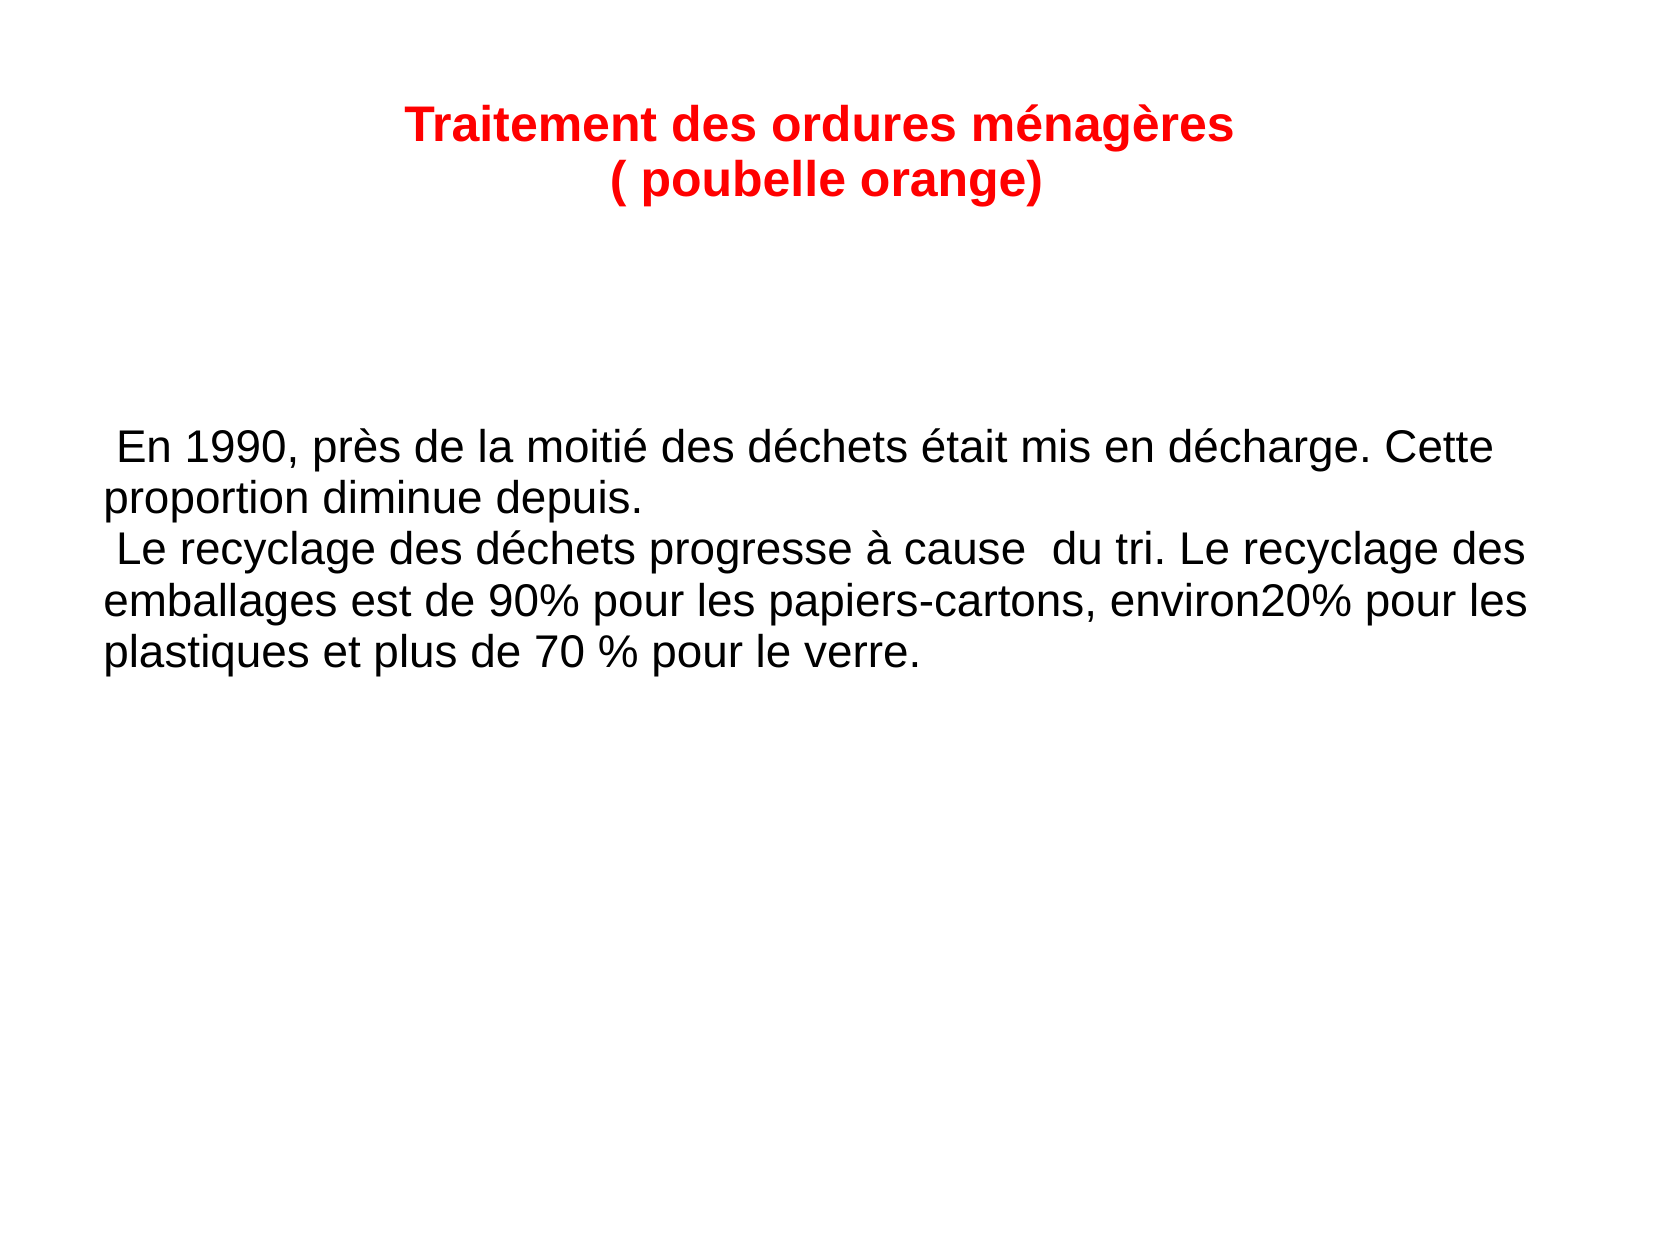

Traitement des ordures ménagères
( poubelle orange)
 En 1990, près de la moitié des déchets était mis en décharge. Cette proportion diminue depuis.
 Le recyclage des déchets progresse à cause du tri. Le recyclage des emballages est de 90% pour les papiers-cartons, environ20% pour les plastiques et plus de 70 % pour le verre.